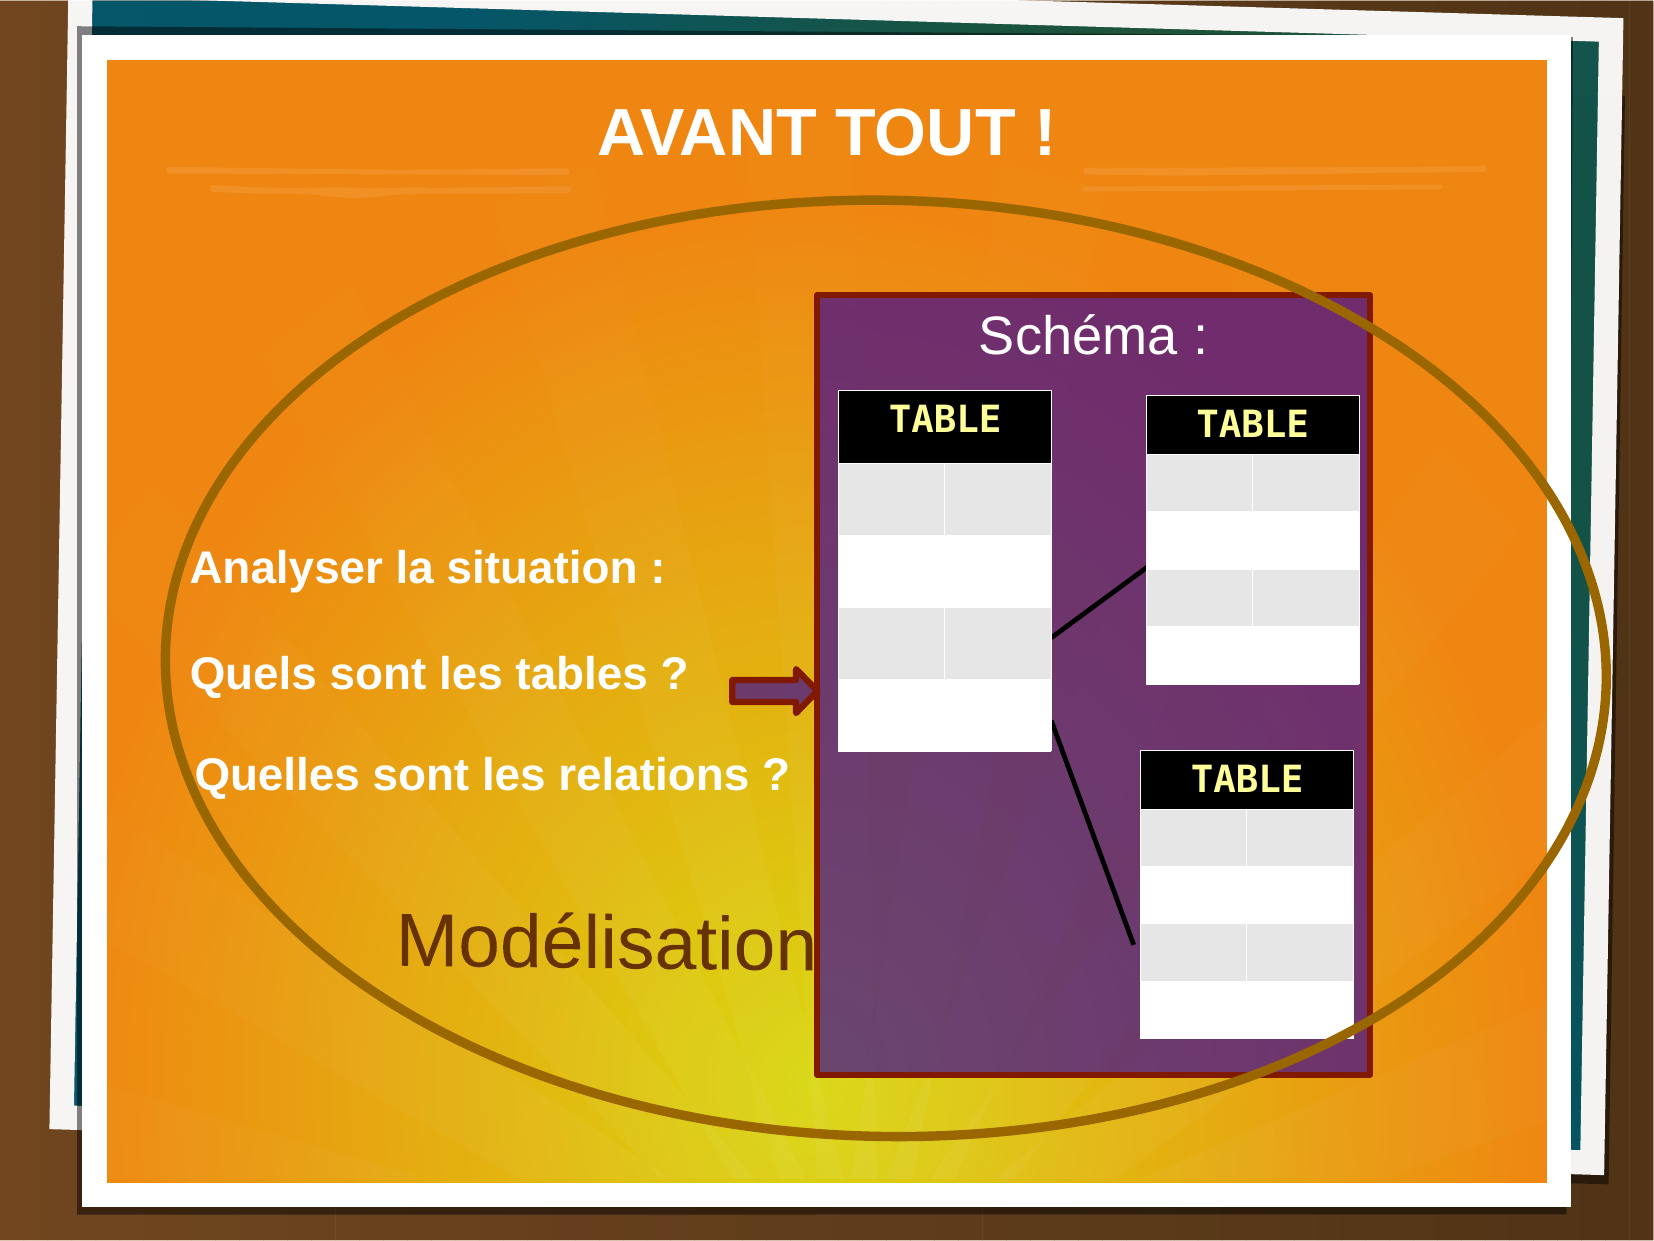

AVANT TOUT !
Modélisation
Schéma :
| TABLE | |
| --- | --- |
| | |
| | |
| | |
| | |
| TABLE | |
| --- | --- |
| | |
| | |
| | |
| | |
| TABLE | |
| --- | --- |
| | |
| | |
| | |
| | |
Analyser la situation :
Quels sont les tables ?
Quelles sont les relations ?